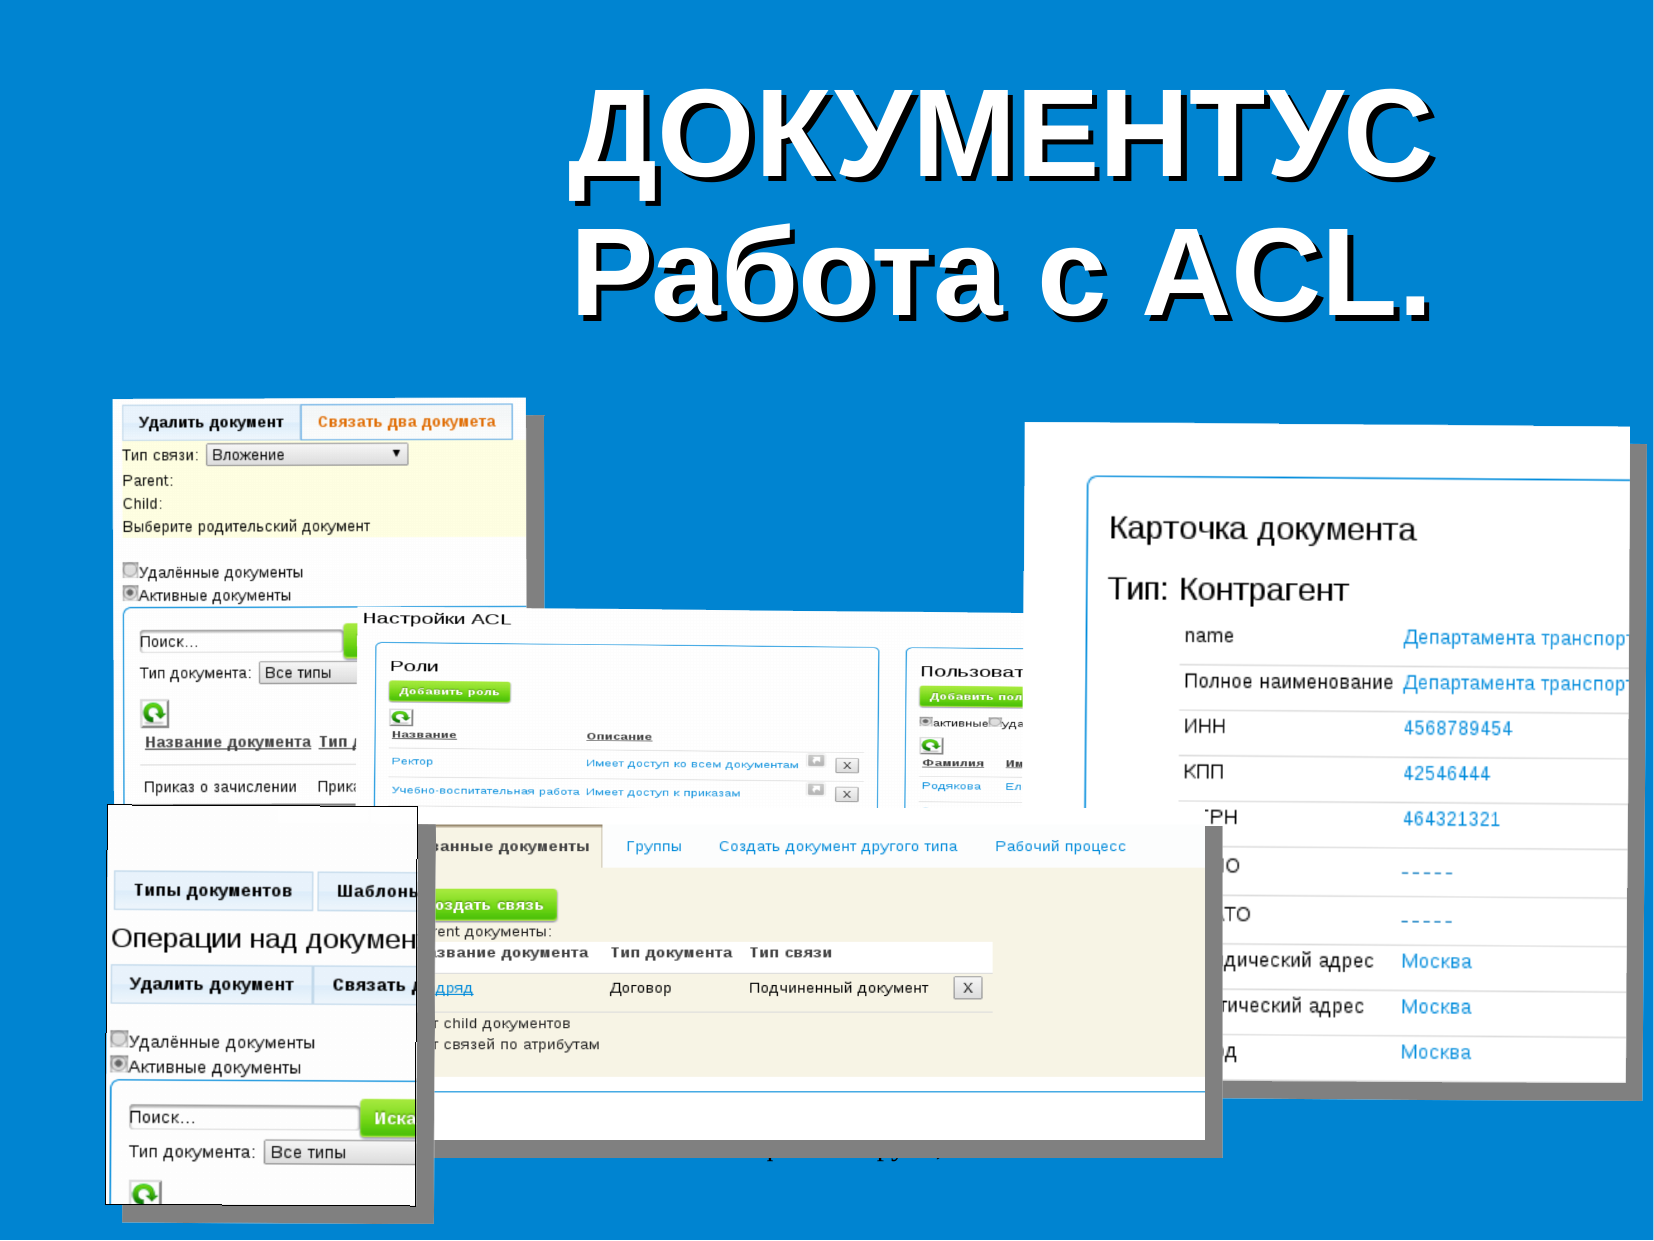

ДОКУМЕНТУС
Работа с ACL.
ООО "Альфа-Интегрум", 2013г.